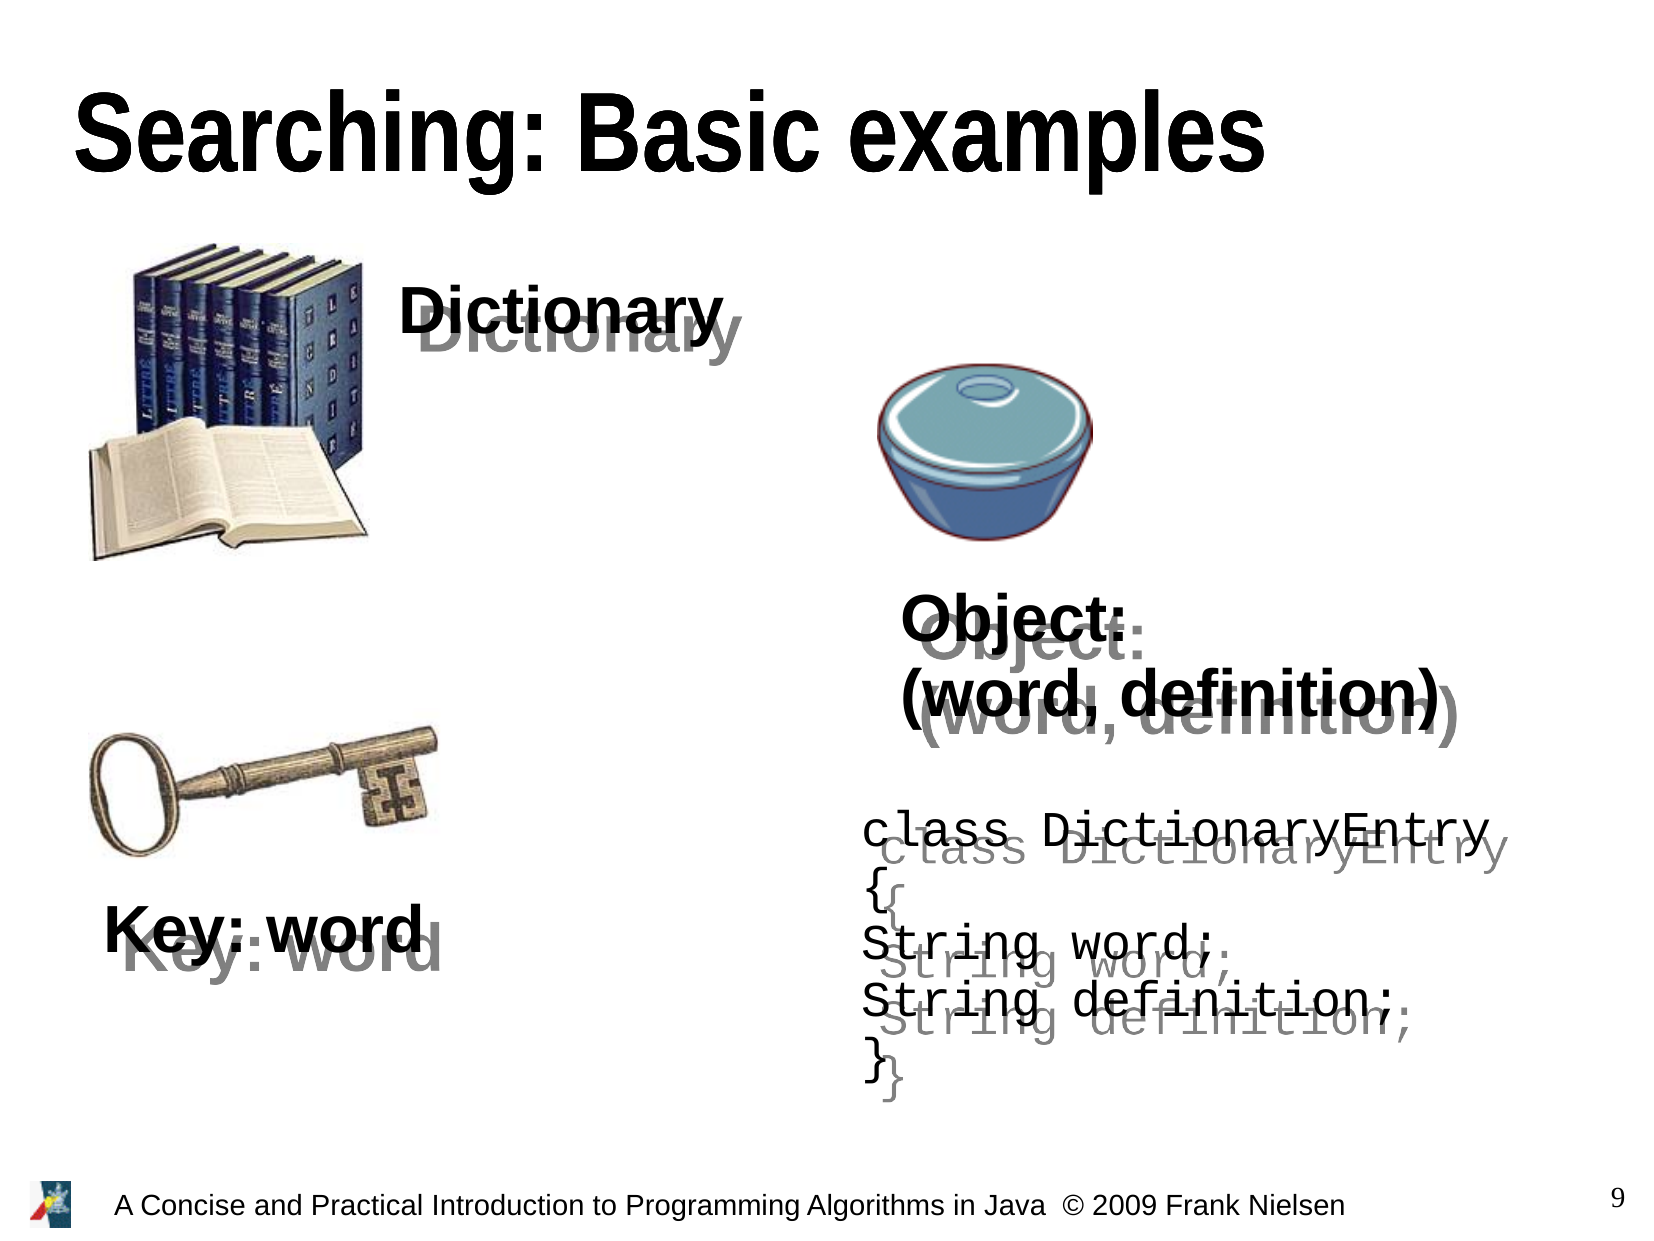

Searching: Basic examples
Searching: Basic examples
Searching: Basic examples
Dictionary
Object:
(word, definition)
class DictionaryEntry
{
String word;
String definition;
}
Key: word